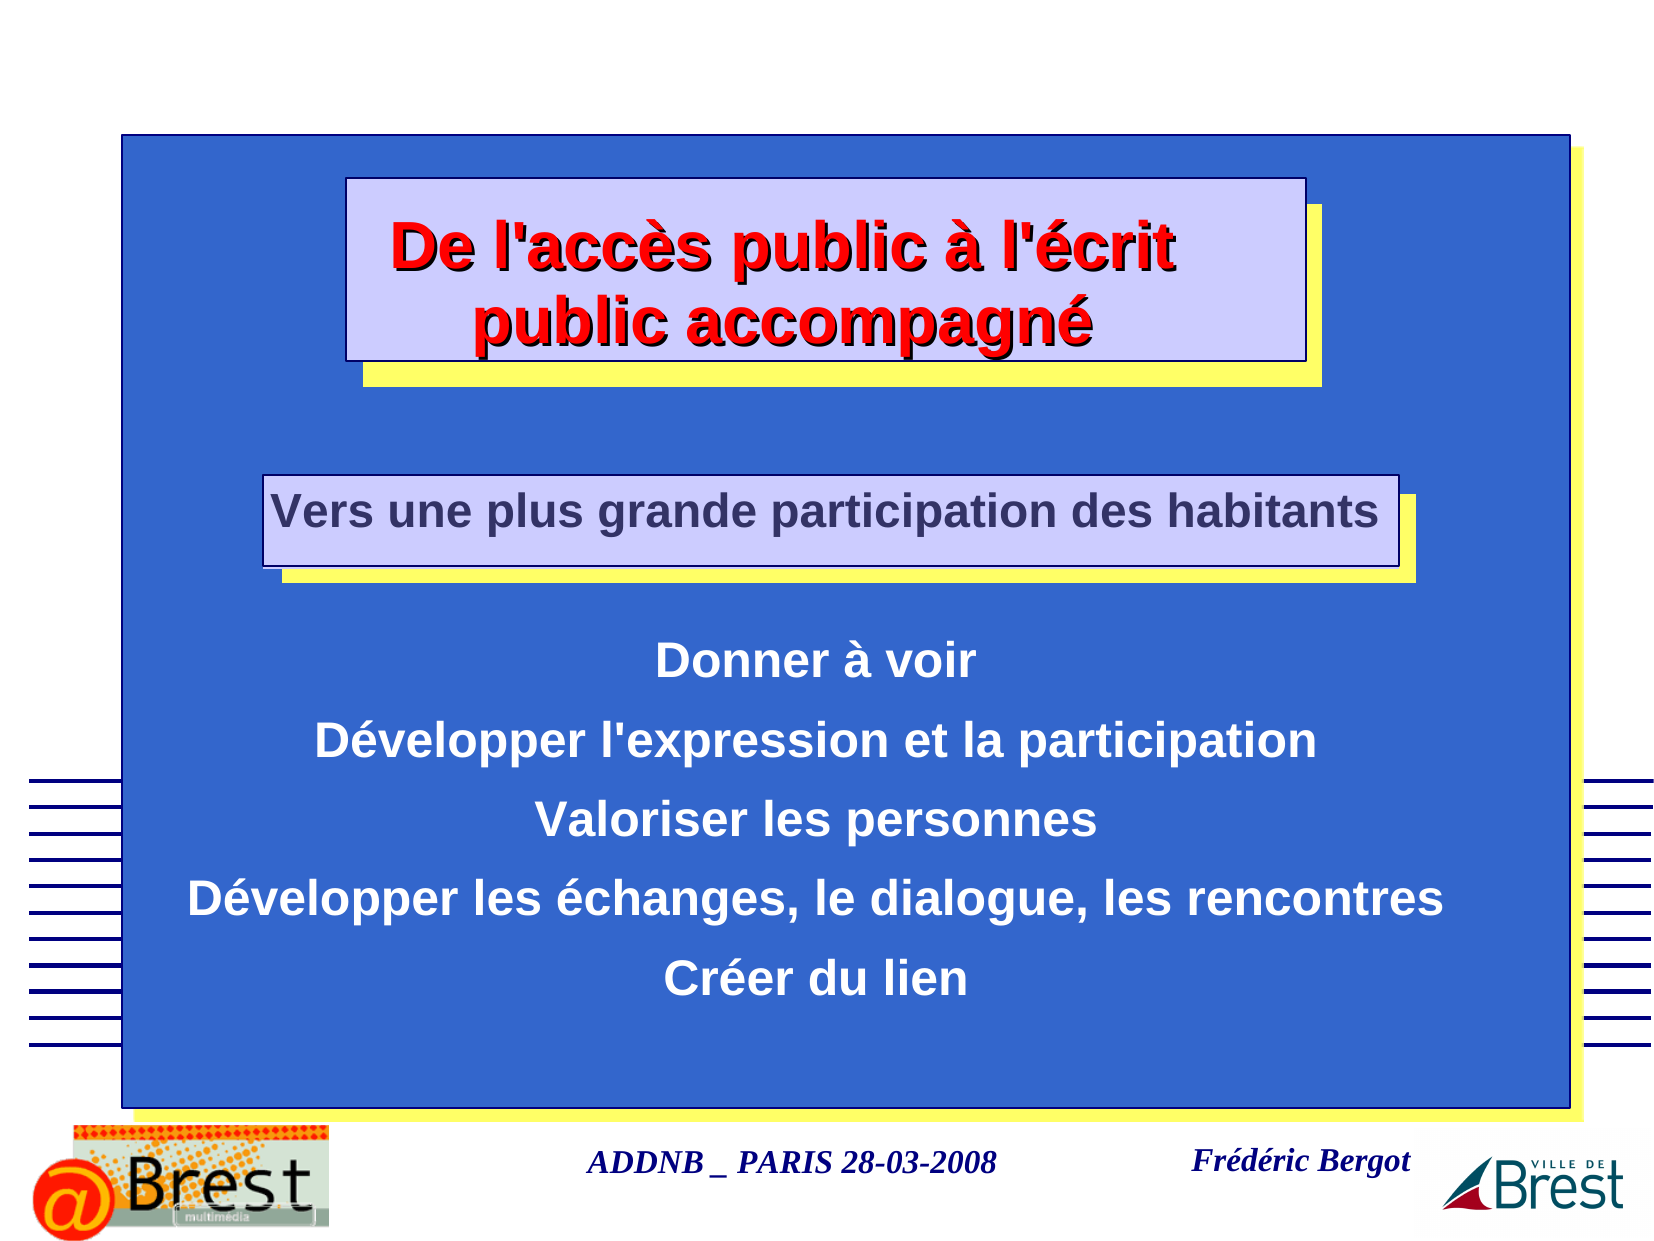

De l'accès public à l'écrit public accompagné
Et un enjeu m
é
connu
é
Vers une plus grande participation des habitants
Et un enjeu m
Donner à voir
Développer l'expression et la participation
Valoriser les personnes
Développer les échanges, le dialogue, les rencontres
Créer du lien